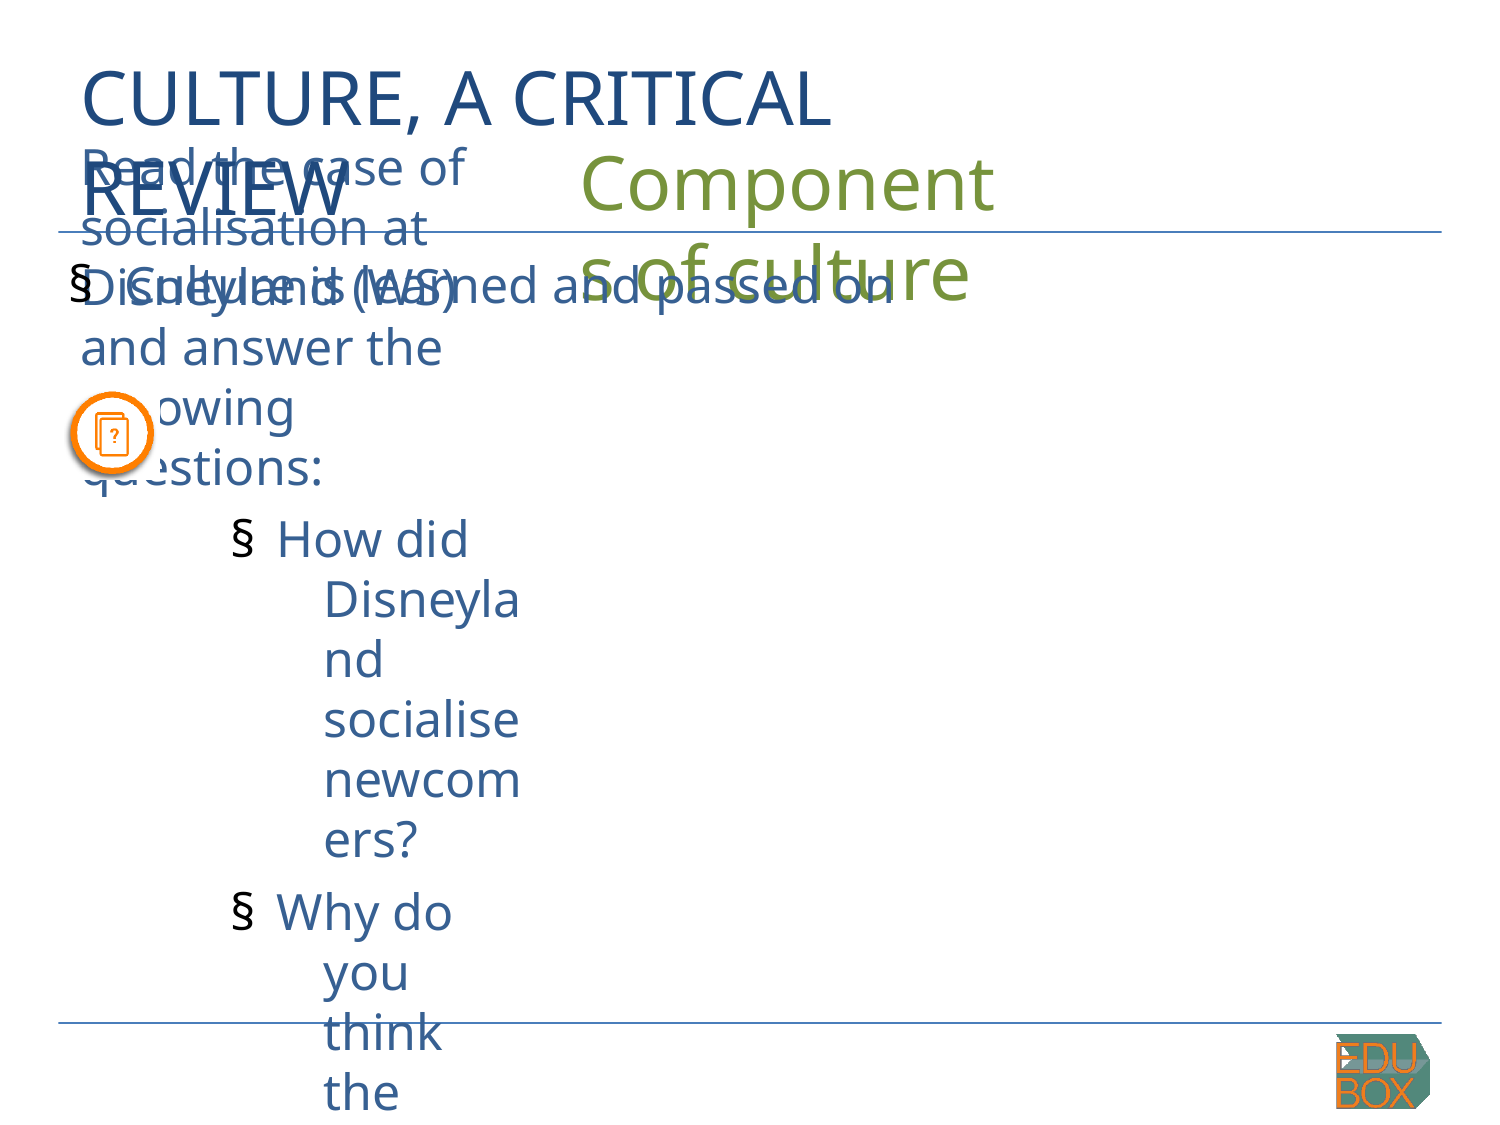

CULTURE, A CRITICAL REVIEW
# Read the case of socialisation at Disneyland (WS) and answer the following questions:
How did Disneyland socialise newcomers?
Why do you think the socialisation process at work in Disneyland was so effective?
What lessons can other organisations learn from Disneyland’s methods?
Components of culture
Culture is learned and passed on